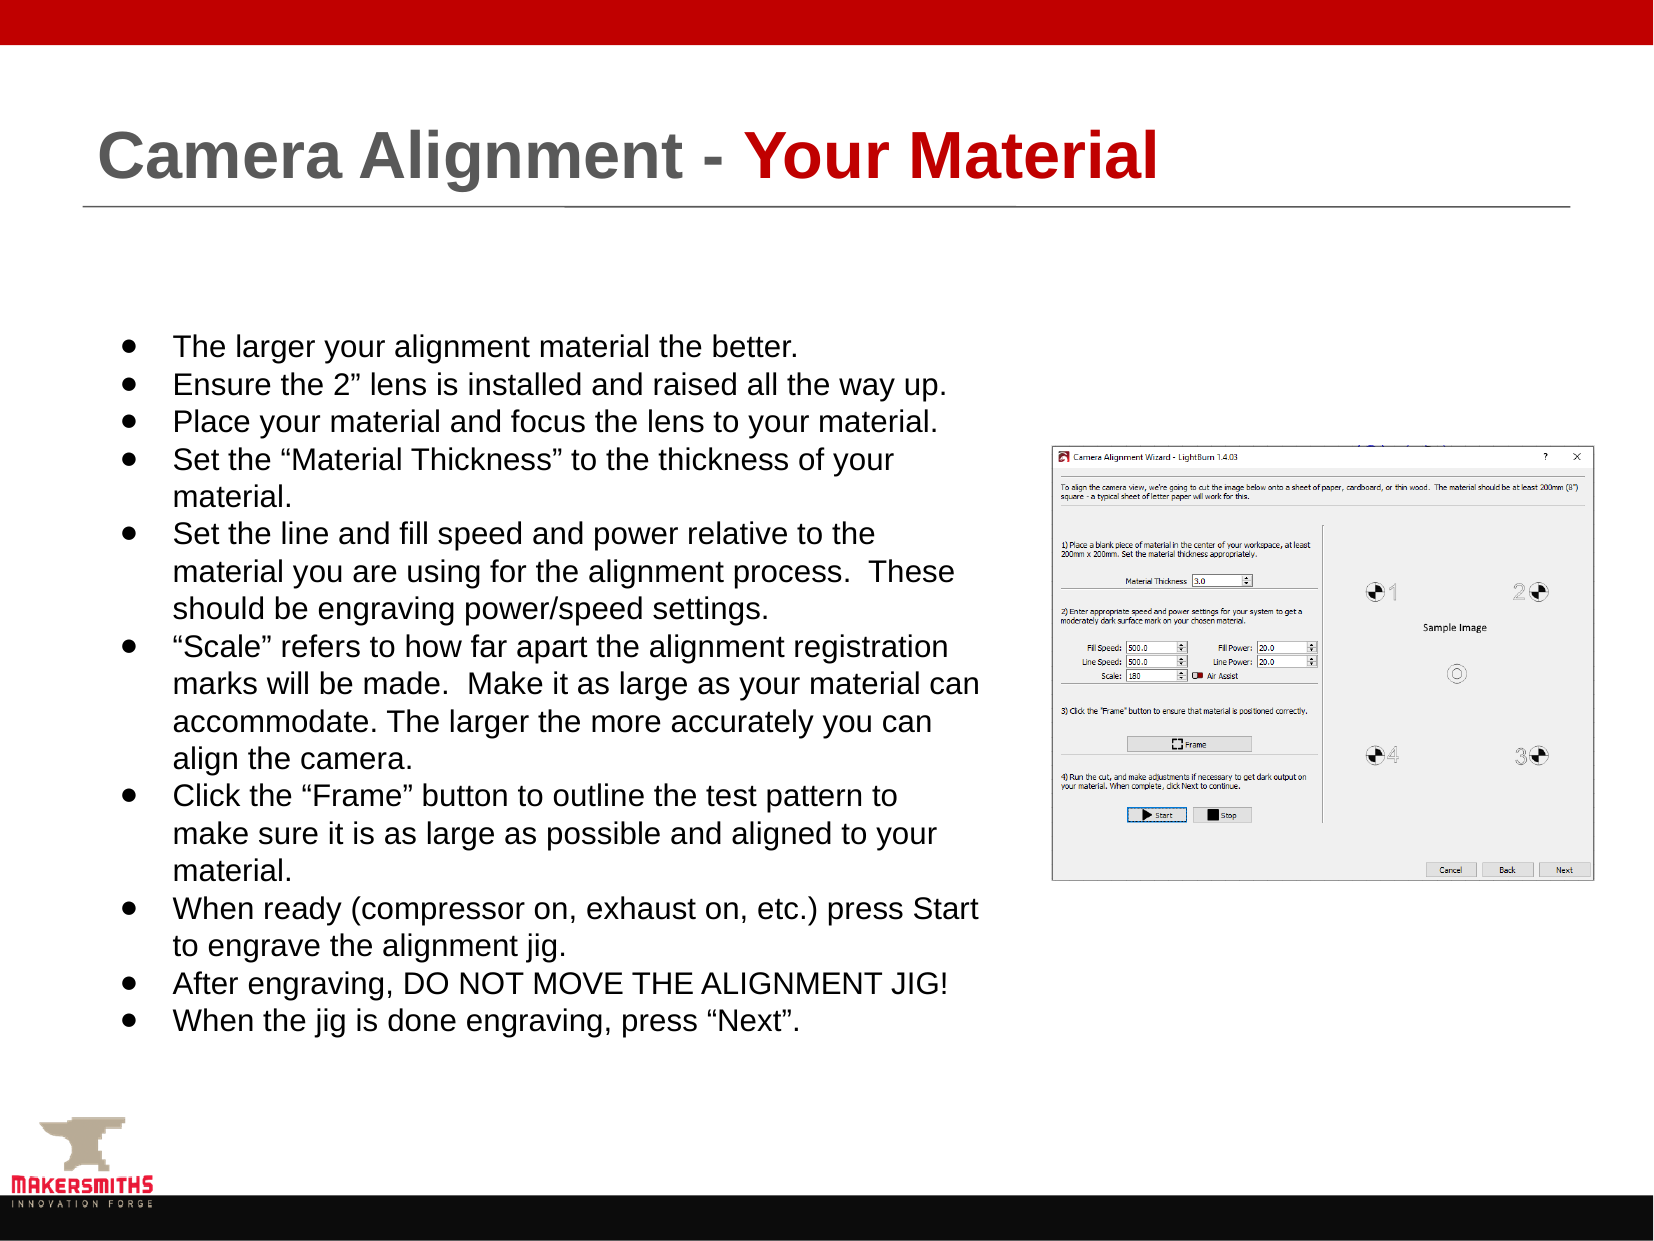

# Camera Alignment - Your Material
The larger your alignment material the better.
Ensure the 2” lens is installed and raised all the way up.
Place your material and focus the lens to your material.
Set the “Material Thickness” to the thickness of your material.
Set the line and fill speed and power relative to the material you are using for the alignment process. These should be engraving power/speed settings.
“Scale” refers to how far apart the alignment registration marks will be made. Make it as large as your material can accommodate. The larger the more accurately you can align the camera.
Click the “Frame” button to outline the test pattern to make sure it is as large as possible and aligned to your material.
When ready (compressor on, exhaust on, etc.) press Start to engrave the alignment jig.
After engraving, DO NOT MOVE THE ALIGNMENT JIG!
When the jig is done engraving, press “Next”.